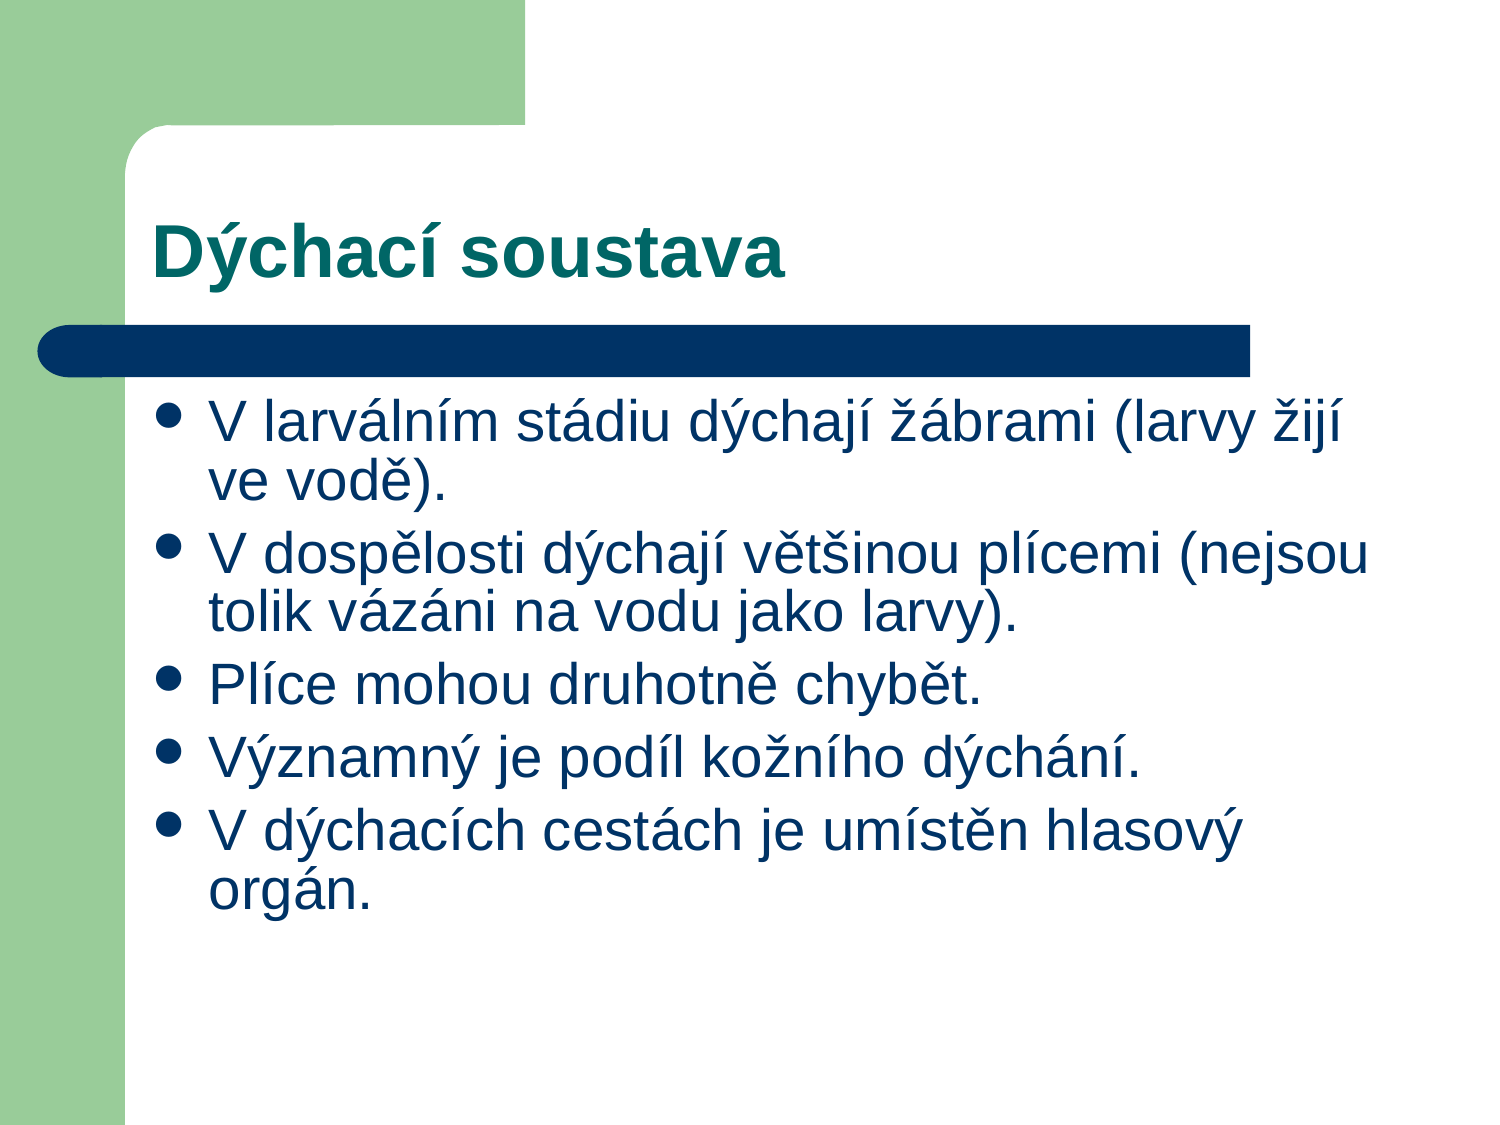

# Dýchací soustava
V larválním stádiu dýchají žábrami (larvy žijí ve vodě).
V dospělosti dýchají většinou plícemi (nejsou tolik vázáni na vodu jako larvy).
Plíce mohou druhotně chybět.
Významný je podíl kožního dýchání.
V dýchacích cestách je umístěn hlasový orgán.